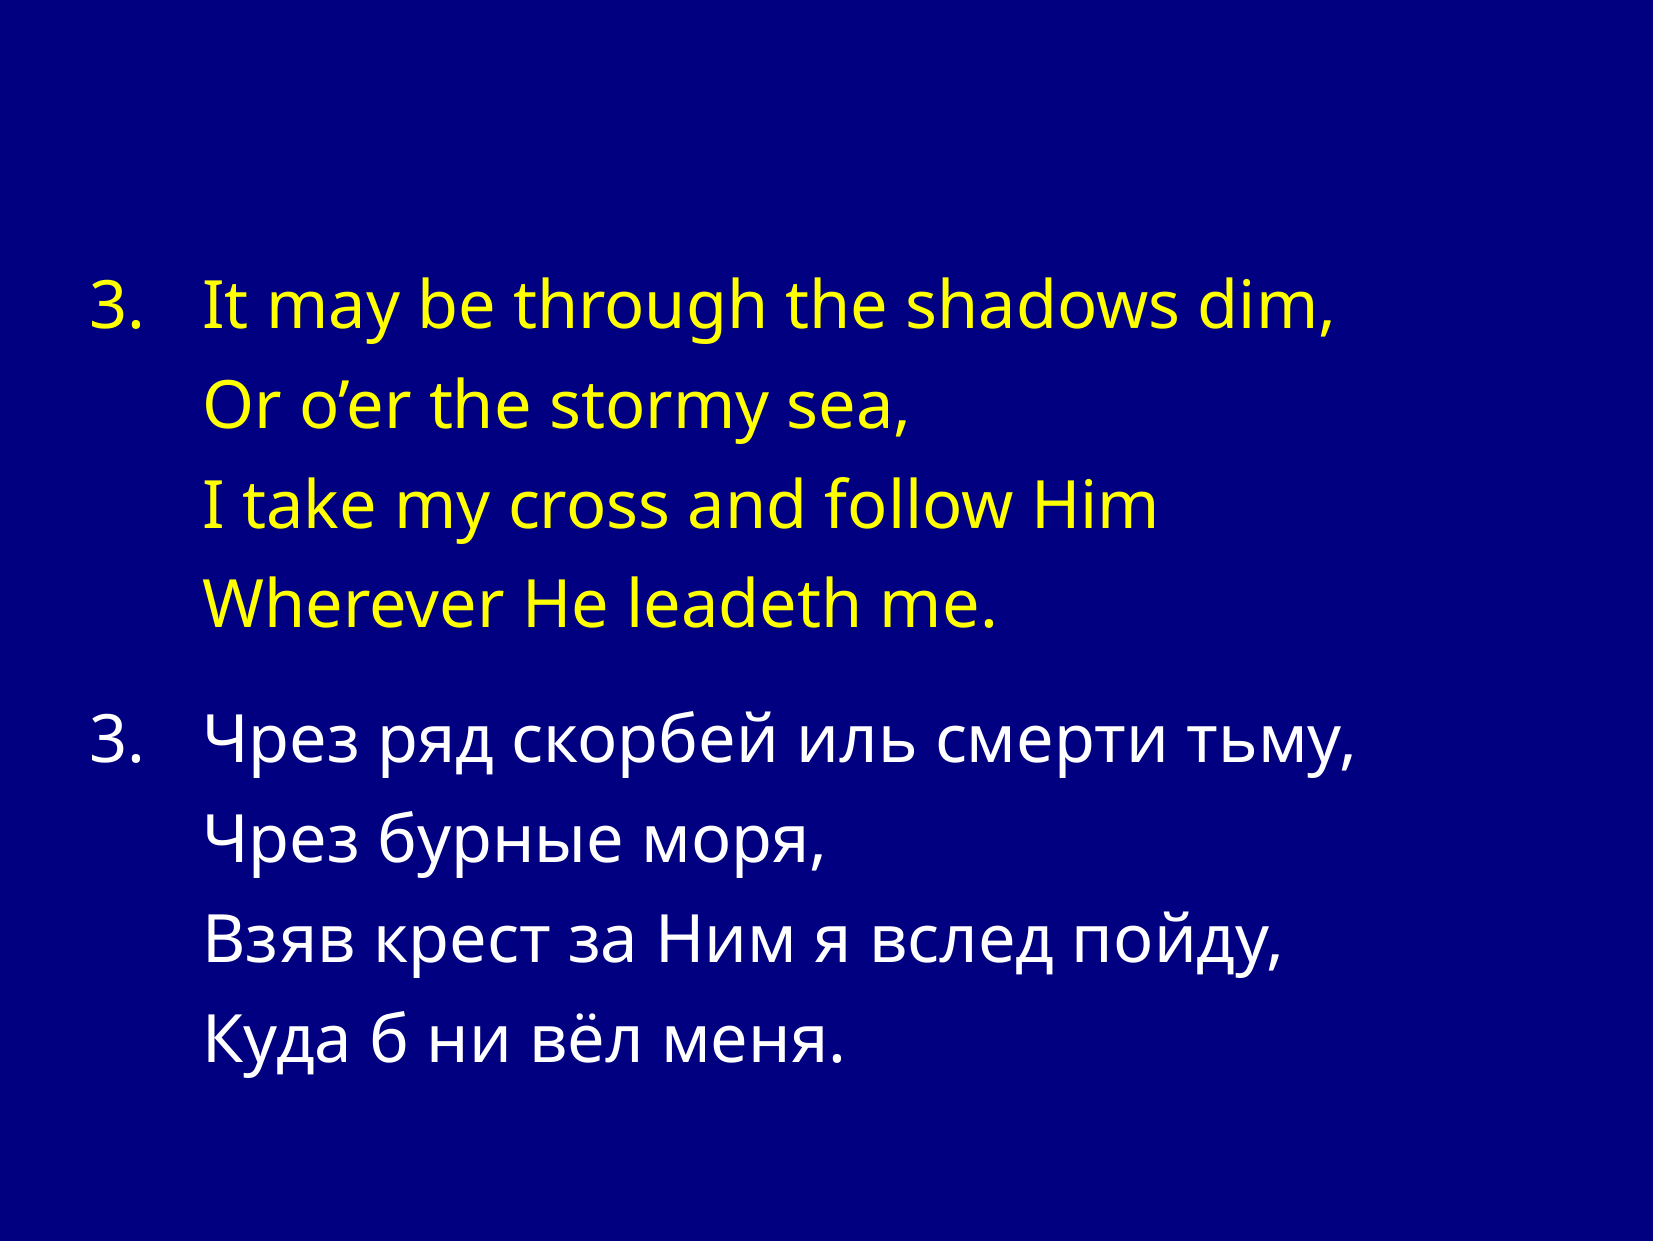

3.	It may be through the shadows dim,
	Or o’er the stormy sea,
	I take my cross and follow Him
	Wherever He leadeth me.
3.	Чрез ряд скорбей иль смерти тьму,
	Чрез бурные моря,
	Взяв крест за Ним я вслед пойду,
	Куда б ни вёл меня.